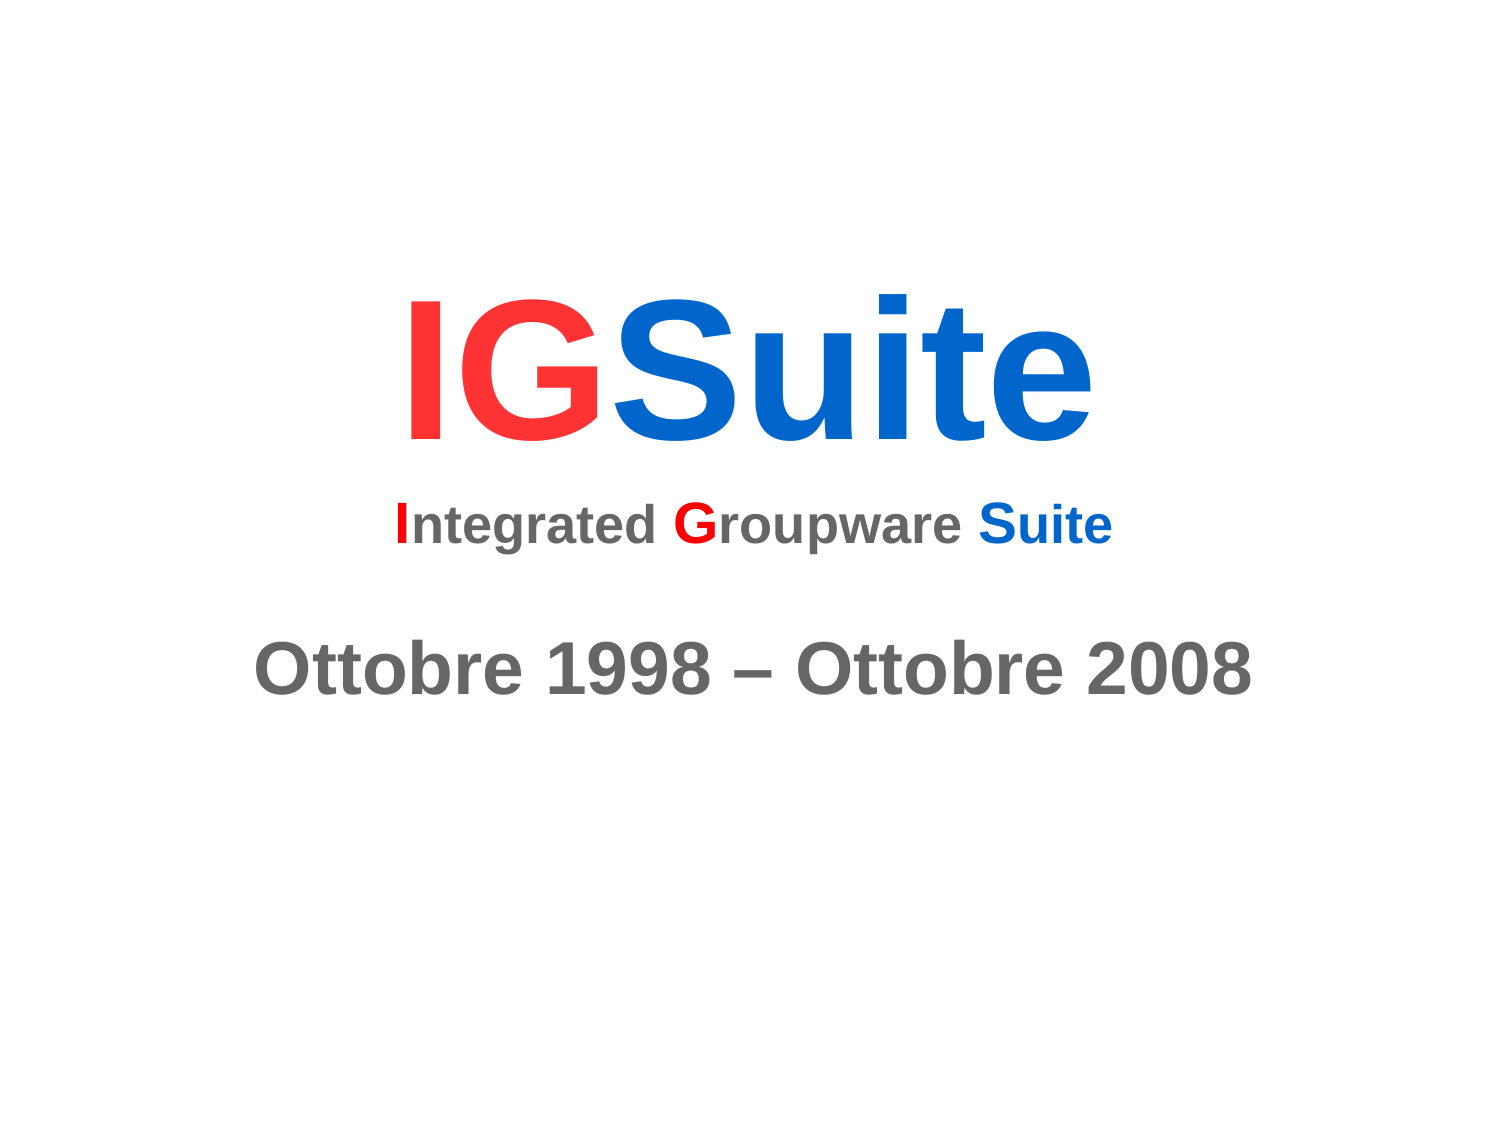

IGSuite
Integrated Groupware Suite
Ottobre 1998 – Ottobre 2008